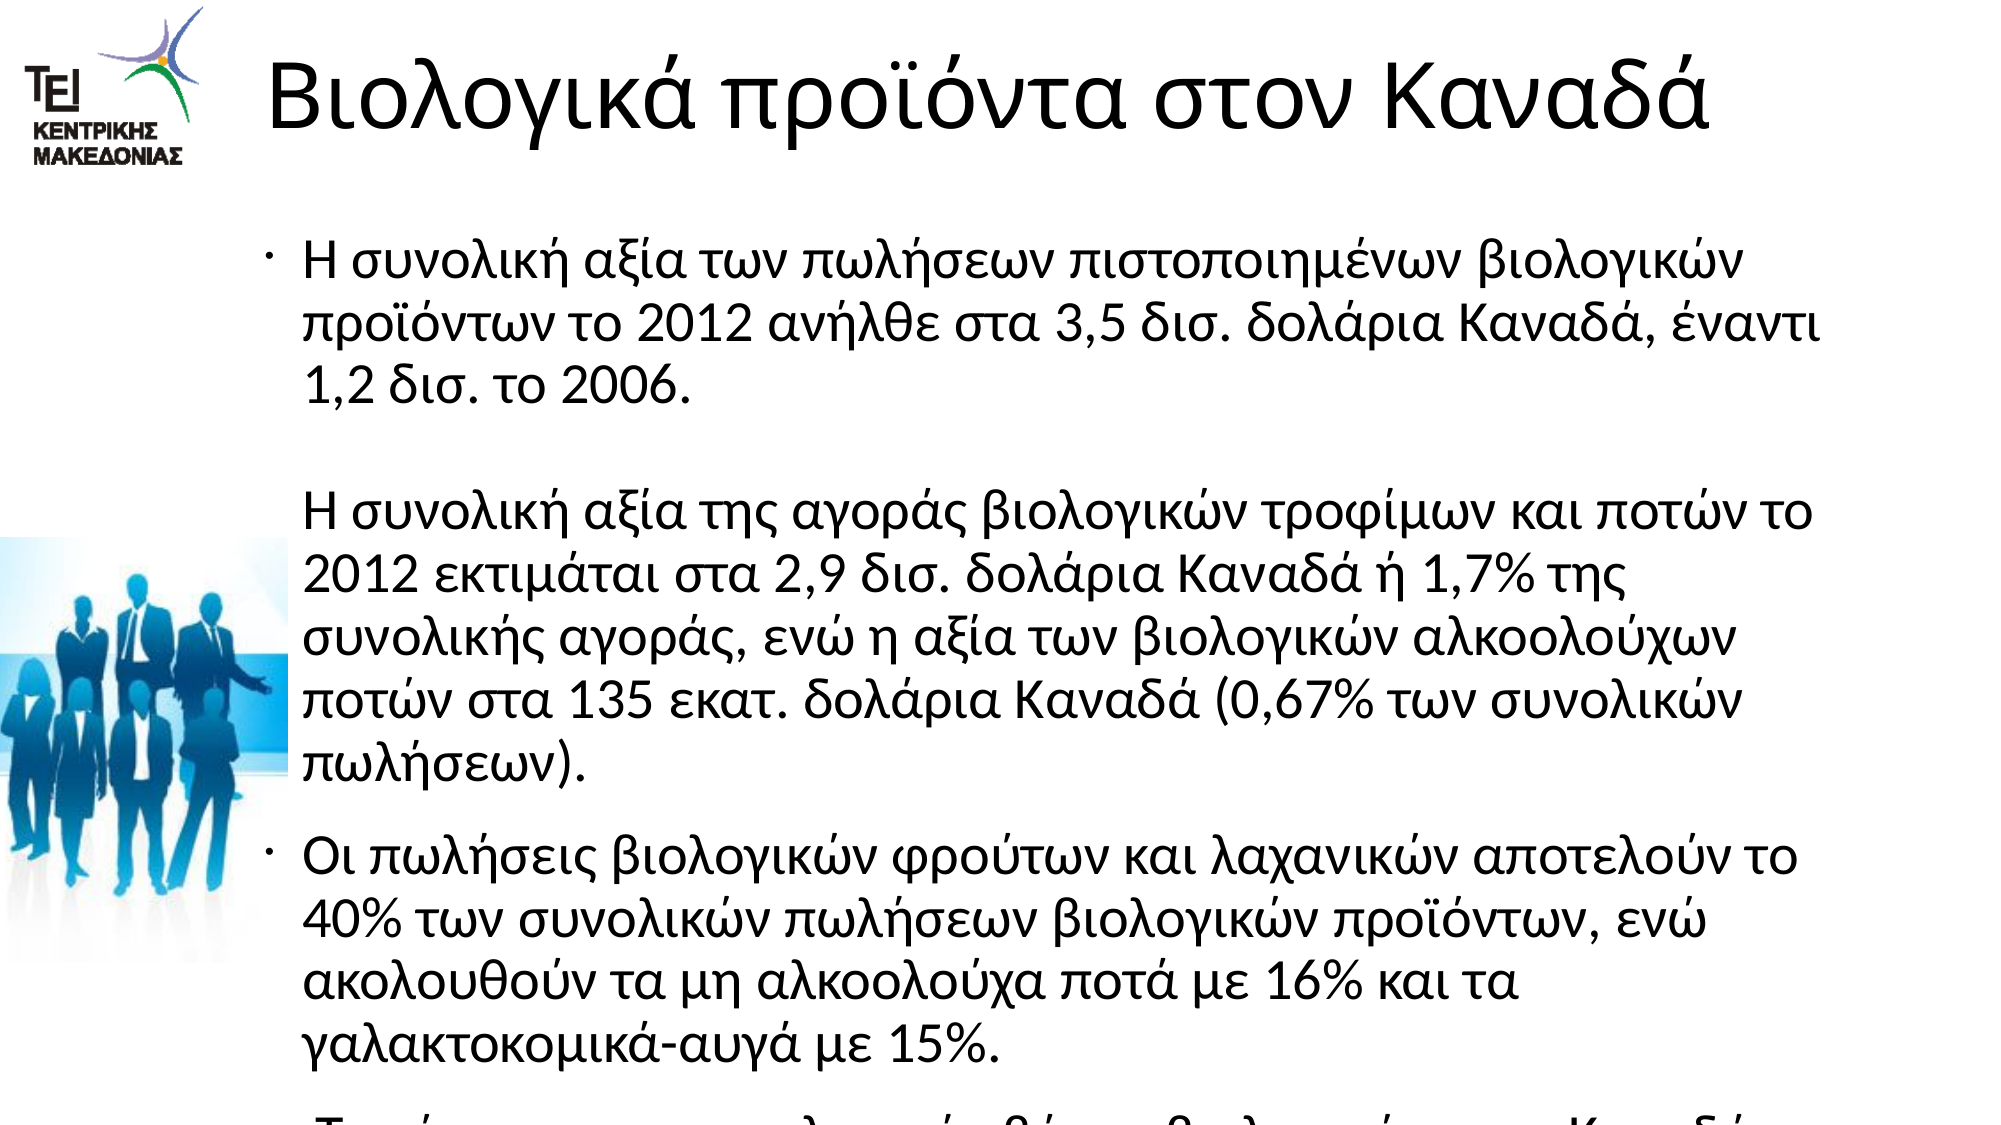

# Βιολογικά προϊόντα στον Καναδά
Η συνολική αξία των πωλήσεων πιστοποιημένων βιολογικών προϊόντων το 2012 ανήλθε στα 3,5 δισ. δολάρια Καναδά, έναντι 1,2 δισ. το 2006.
Η συνολική αξία της αγοράς βιολογικών τροφίμων και ποτών το 2012 εκτιμάται στα 2,9 δισ. δολάρια Καναδά ή 1,7% της συνολικής αγοράς, ενώ η αξία των βιολογικών αλκοολούχων ποτών στα 135 εκατ. δολάρια Καναδά (0,67% των συνολικών πωλήσεων).
Οι πωλήσεις βιολογικών φρούτων και λαχανικών αποτελούν το 40% των συνολικών πωλήσεων βιολογικών προϊόντων, ενώ ακολουθούν τα μη αλκοολούχα ποτά με 16% και τα γαλακτοκομικά-αυγά με 15%.
 Το εύρος της καταναλωτικής βάσης βιολογικών στον Καναδά, καθώς άνω του 50% του συνόλου των Καναδών καταναλωτών προμηθεύονται πλέον βιολογικά προϊόντα.
[Πηγή  Γραφείο Ο.Ε.Υ. Τορόντο]